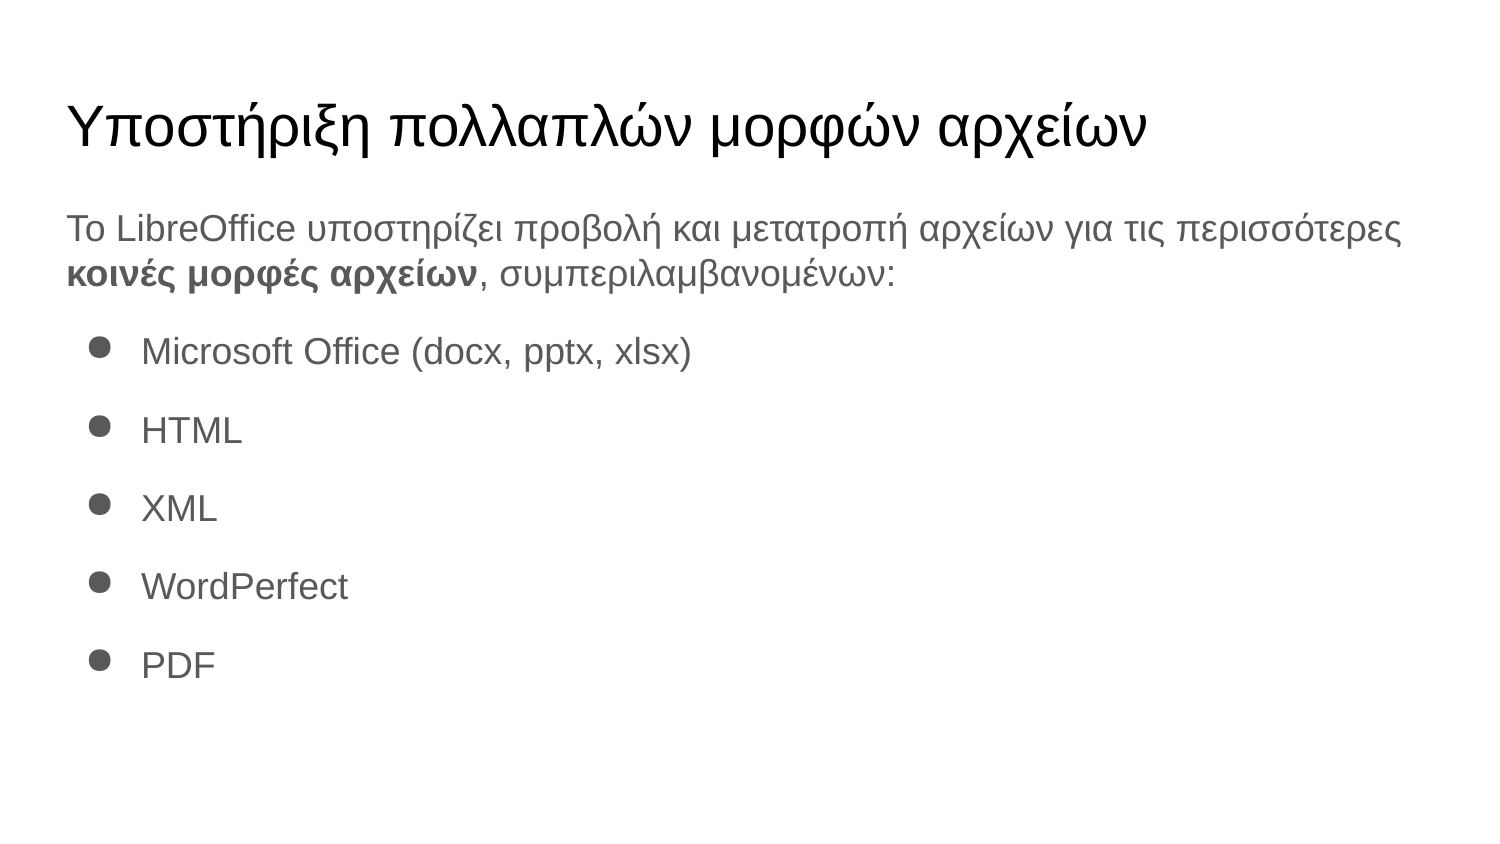

# Υποστήριξη πολλαπλών μορφών αρχείων
Το LibreOffice υποστηρίζει προβολή και μετατροπή αρχείων για τις περισσότερες κοινές μορφές αρχείων, συμπεριλαμβανομένων:
Microsoft Office (docx, pptx, xlsx)
HTML
XML
WordPerfect
PDF